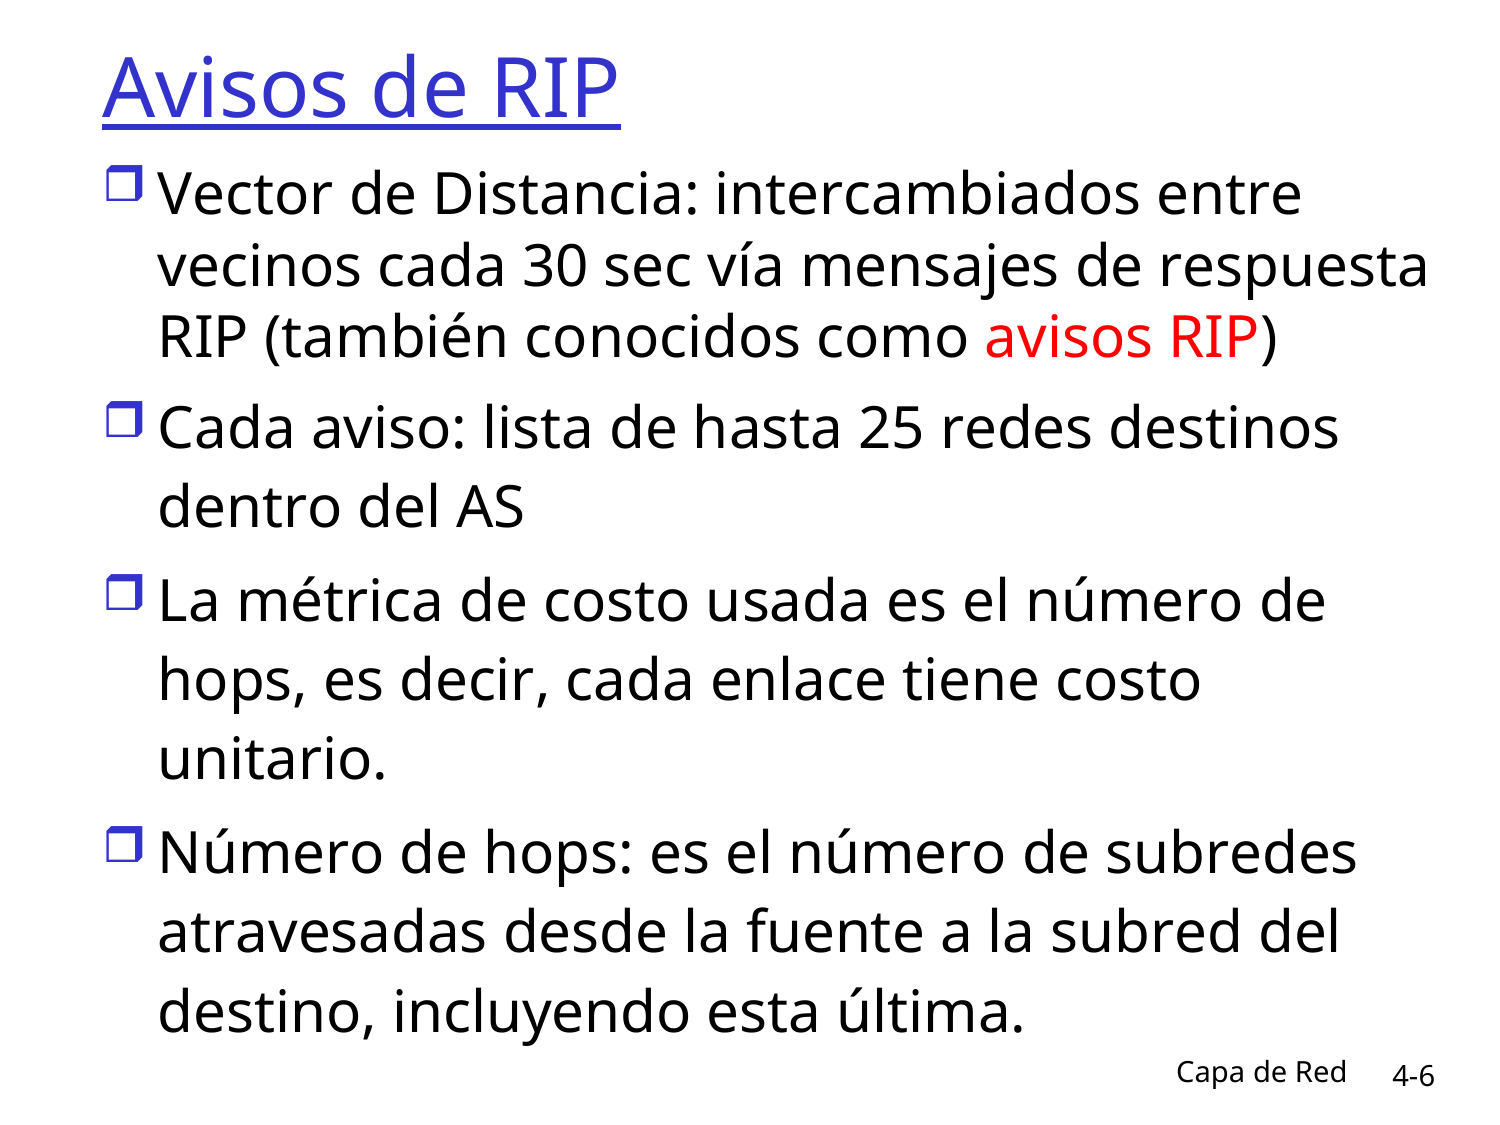

# Avisos de RIP
Vector de Distancia: intercambiados entre vecinos cada 30 sec vía mensajes de respuesta RIP (también conocidos como avisos RIP)
Cada aviso: lista de hasta 25 redes destinos dentro del AS
La métrica de costo usada es el número de hops, es decir, cada enlace tiene costo unitario.
Número de hops: es el número de subredes atravesadas desde la fuente a la subred del destino, incluyendo esta última.